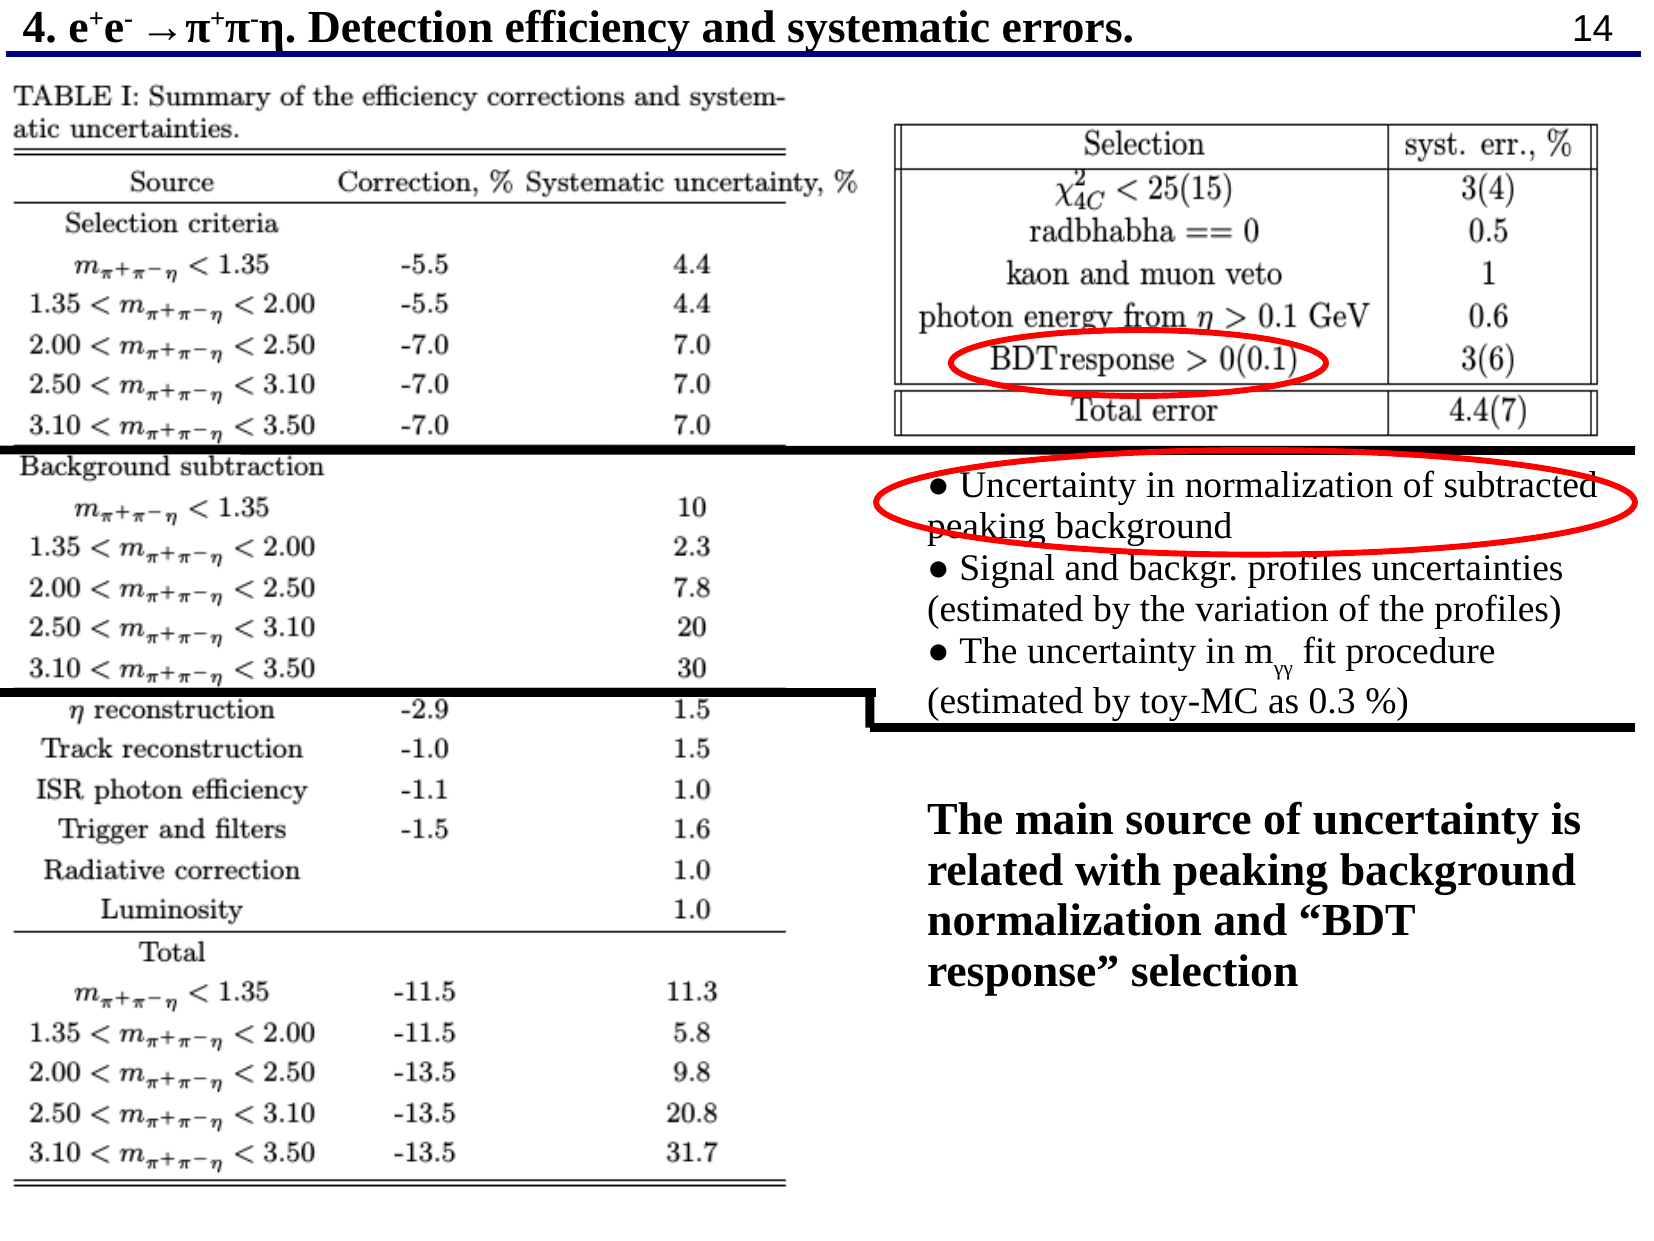

14
4. e+e- →π+π-η. Detection efficiency and systematic errors.
● Uncertainty in normalization of subtracted peaking background
● Signal and backgr. profiles uncertainties
(estimated by the variation of the profiles)
● The uncertainty in mγγ fit procedure
(estimated by toy-MC as 0.3 %)
The main source of uncertainty is related with peaking background normalization and “BDT response” selection